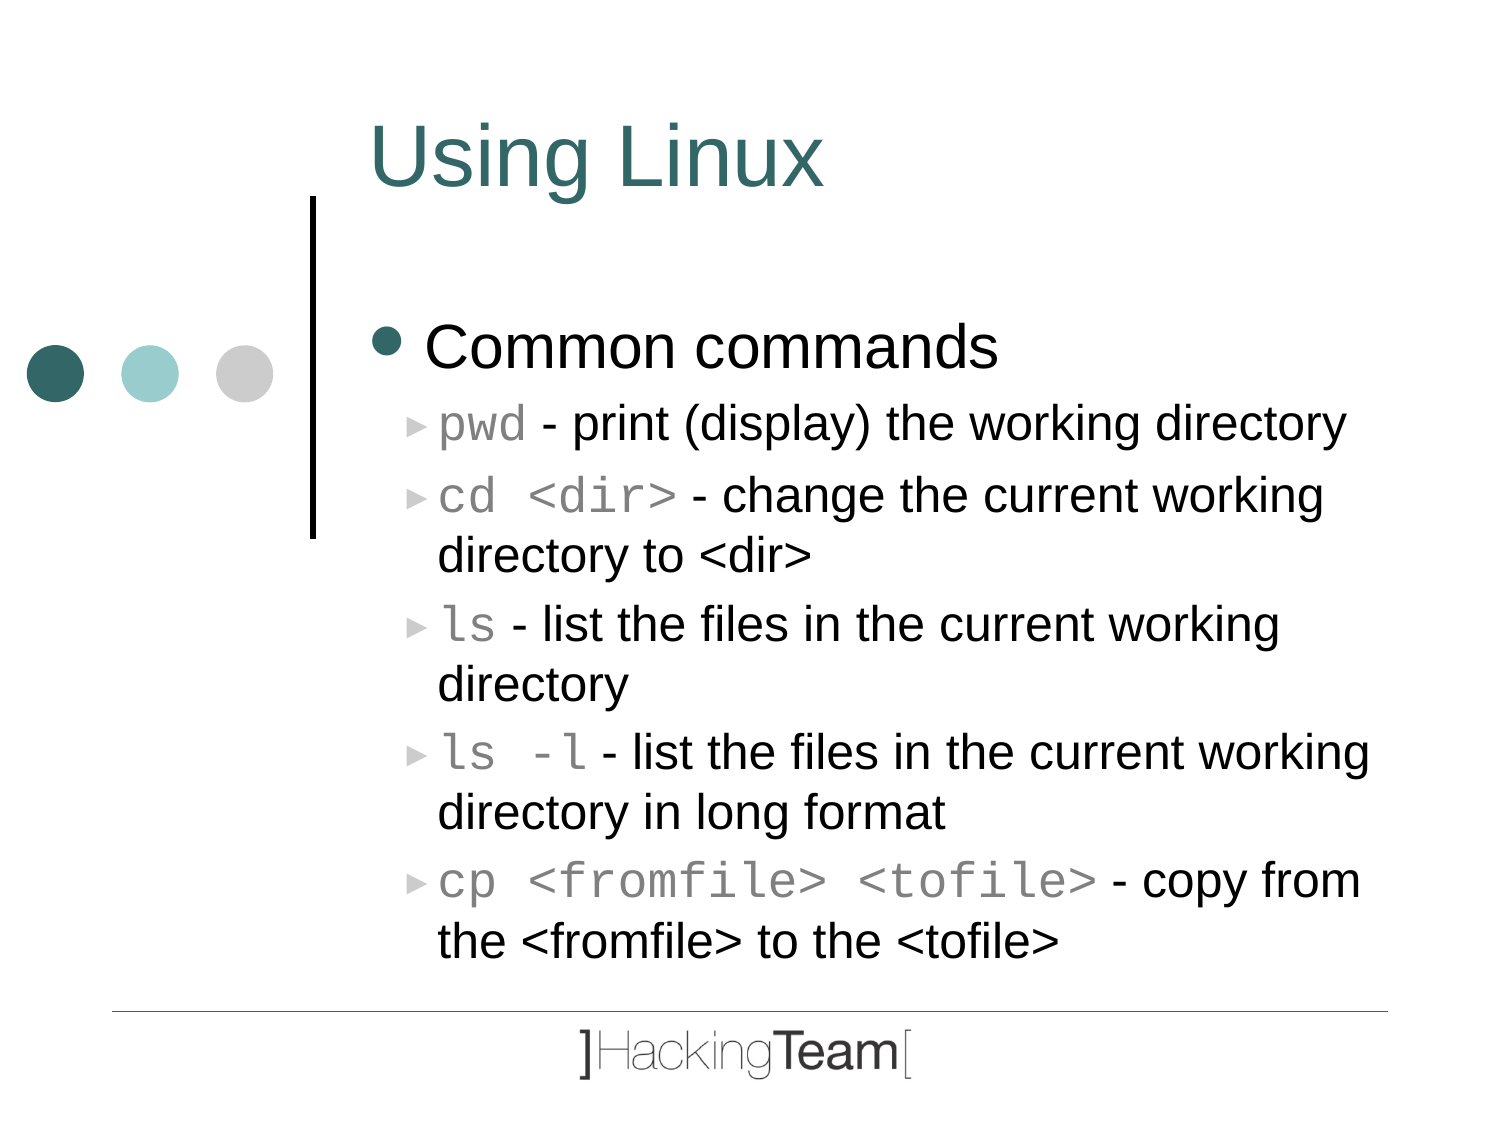

# Using Linux
Common commands
pwd - print (display) the working directory
cd <dir> - change the current working directory to <dir>
ls - list the files in the current working directory
ls -l - list the files in the current working directory in long format
cp <fromfile> <tofile> - copy from the <fromfile> to the <tofile>